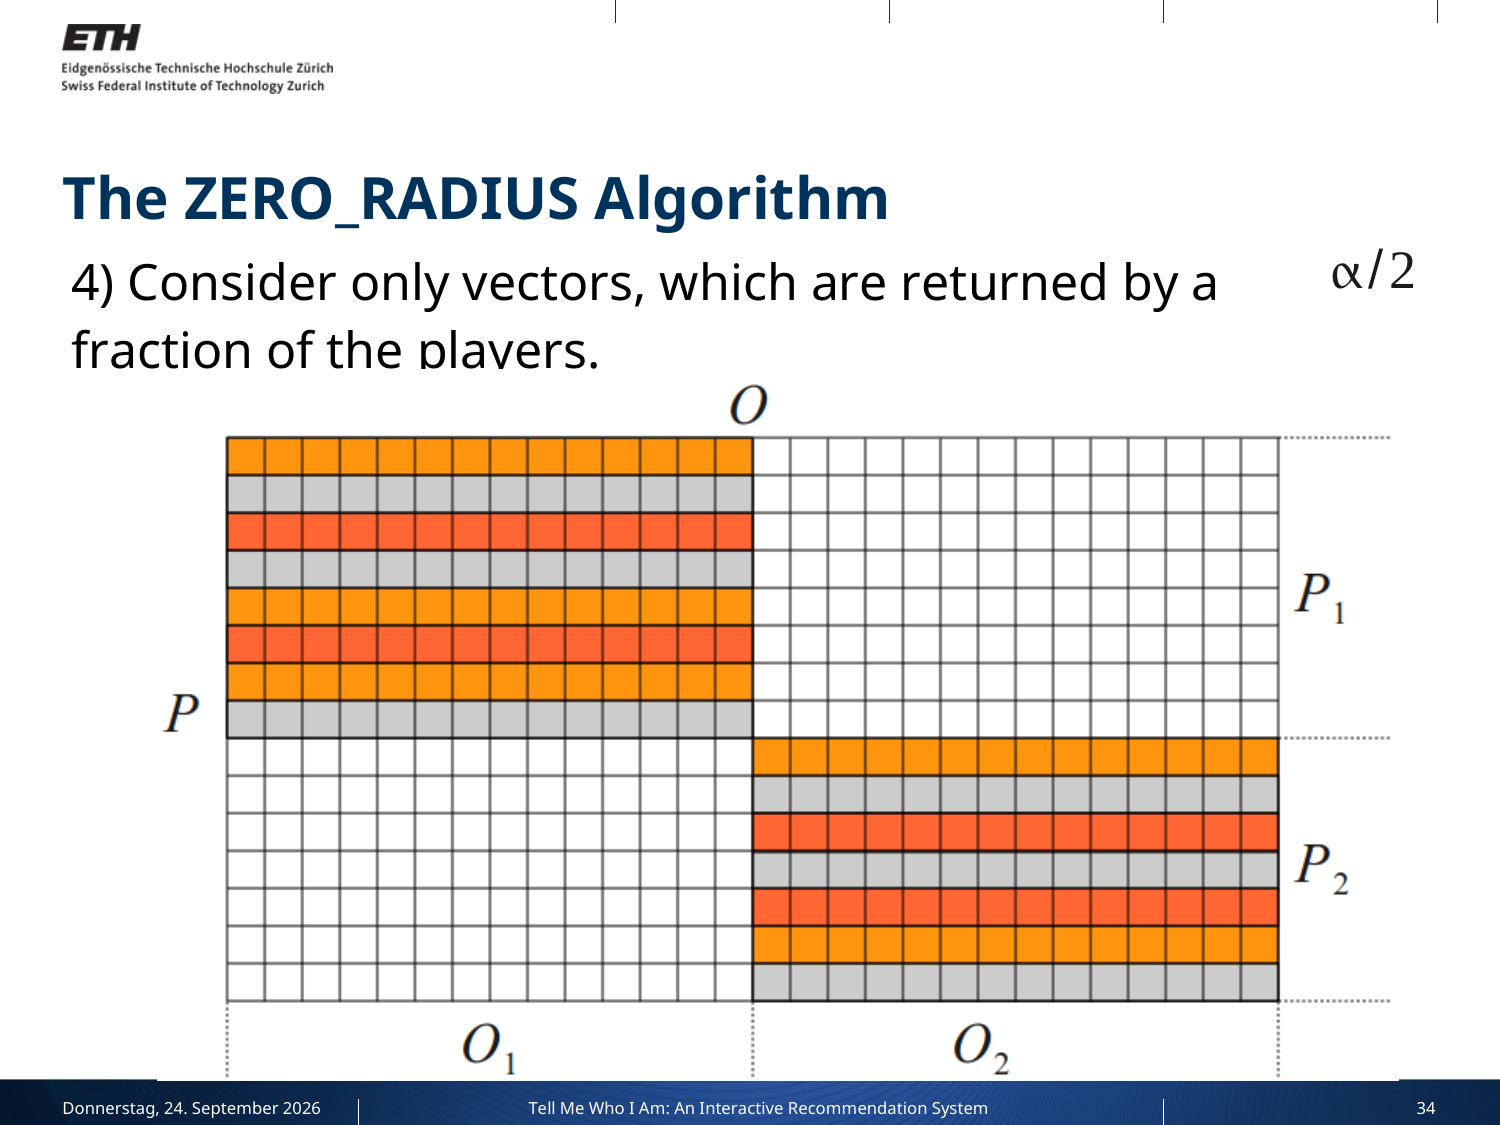

# The ZERO_RADIUS Algorithm
4) Consider only vectors, which are returned by a fraction of the players.
34